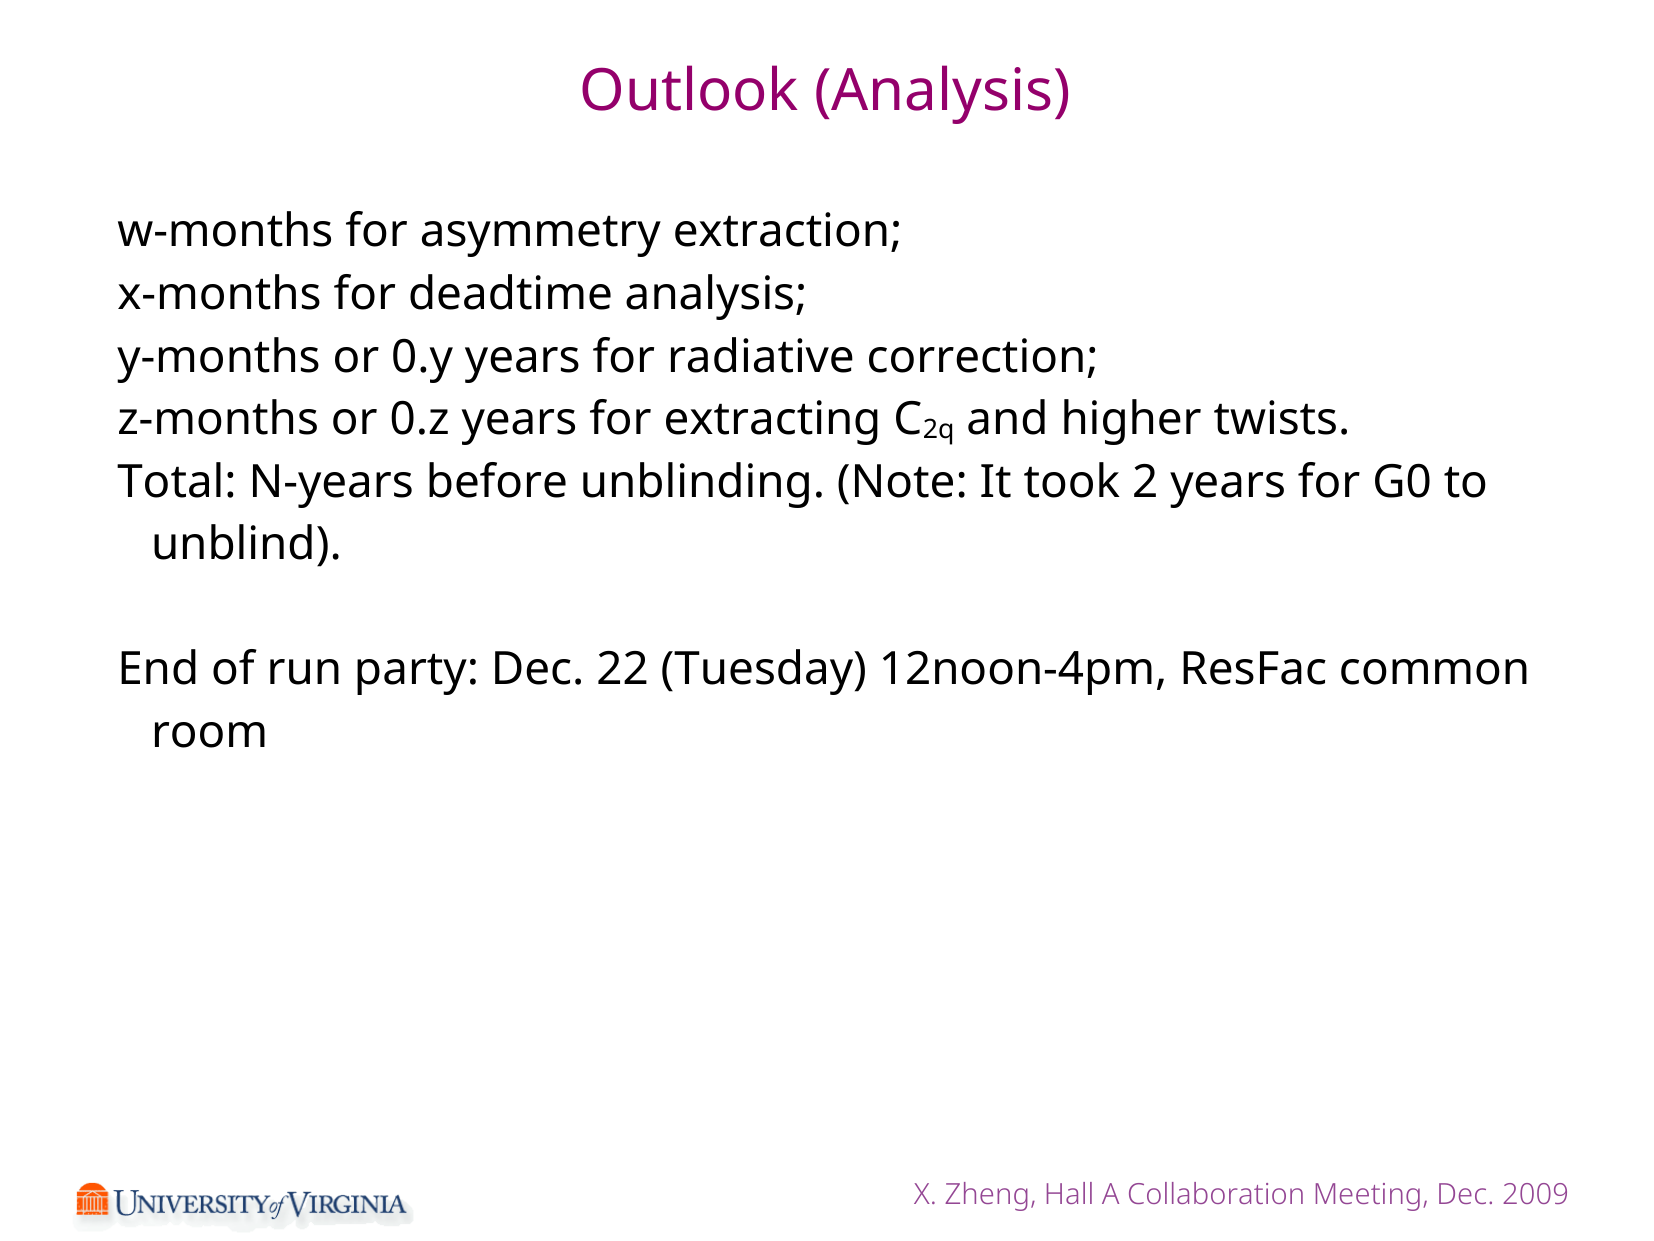

# Outlook (Analysis)
w-months for asymmetry extraction;
x-months for deadtime analysis;
y-months or 0.y years for radiative correction;
z-months or 0.z years for extracting C2q and higher twists.
Total: N-years before unblinding. (Note: It took 2 years for G0 to unblind).
End of run party: Dec. 22 (Tuesday) 12noon-4pm, ResFac common room